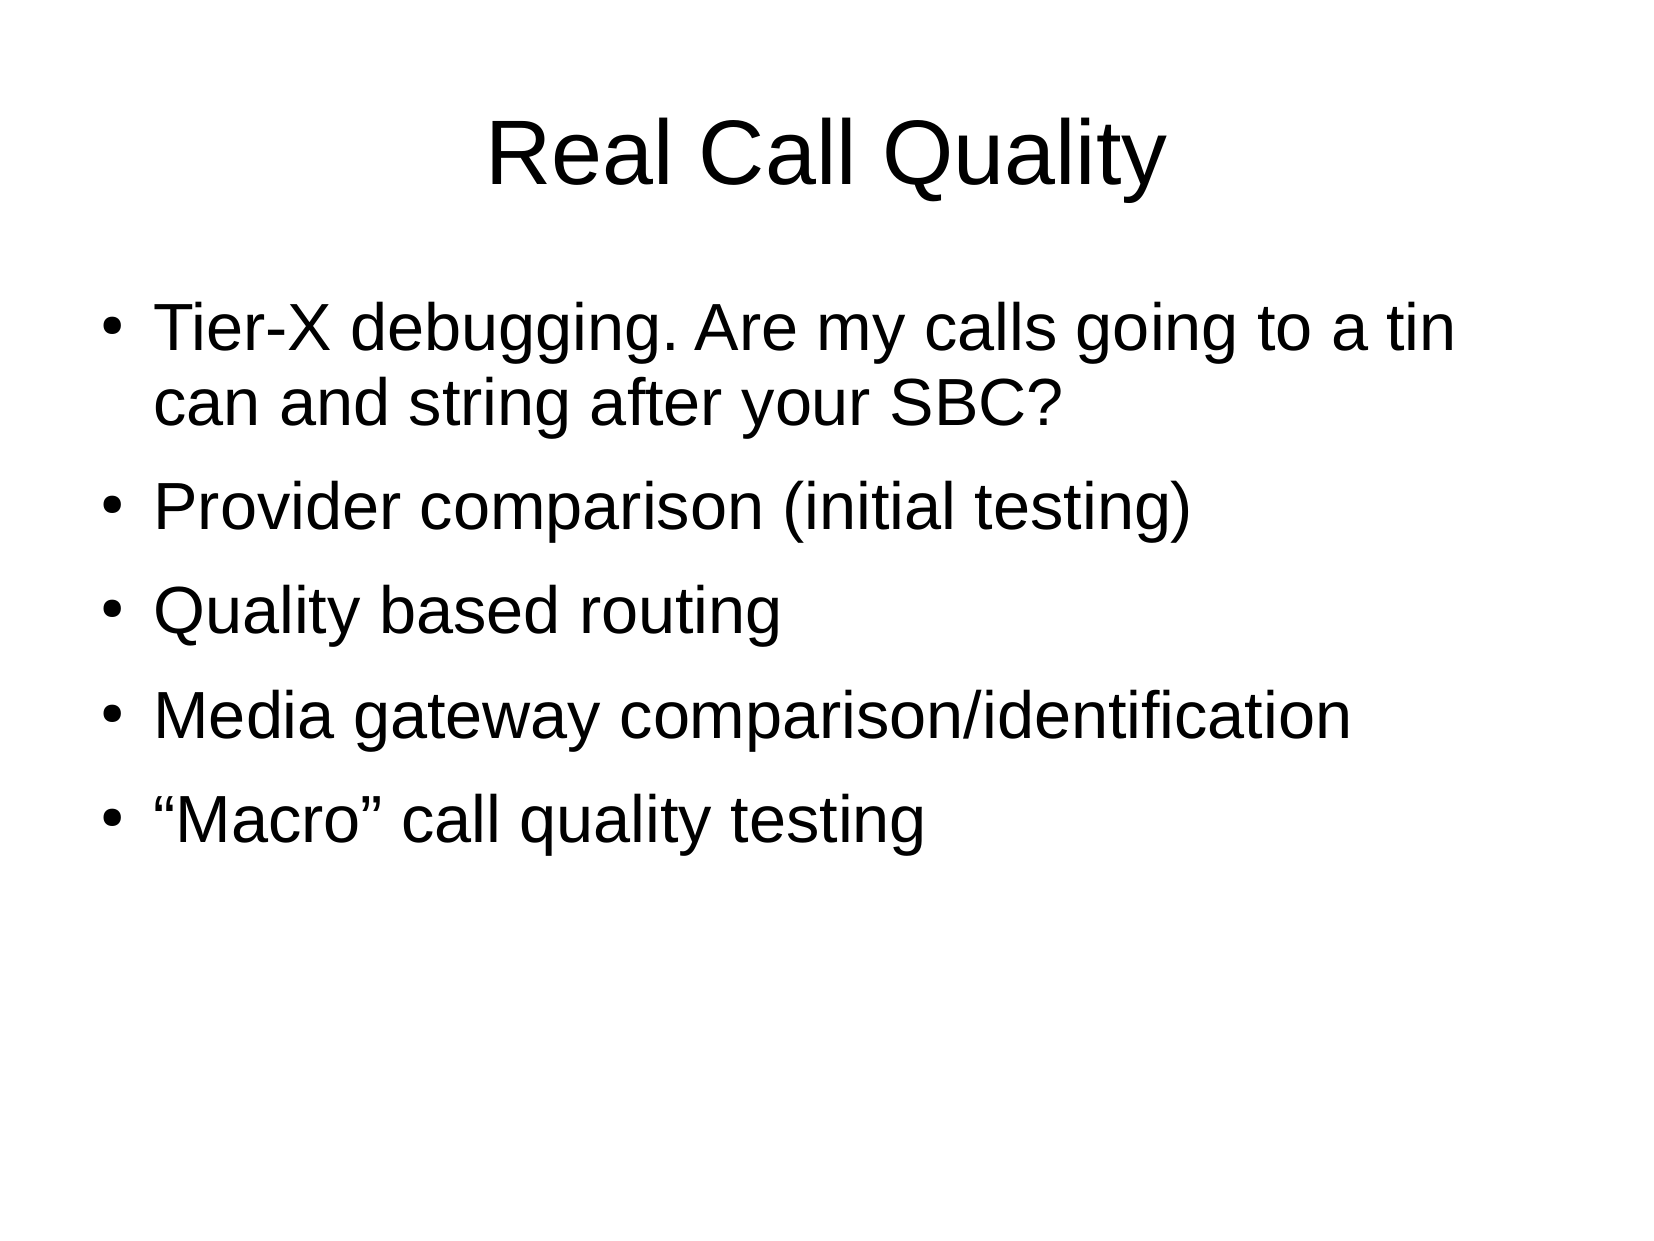

# Real Call Quality
Tier-X debugging. Are my calls going to a tin can and string after your SBC?
Provider comparison (initial testing)
Quality based routing
Media gateway comparison/identification
“Macro” call quality testing